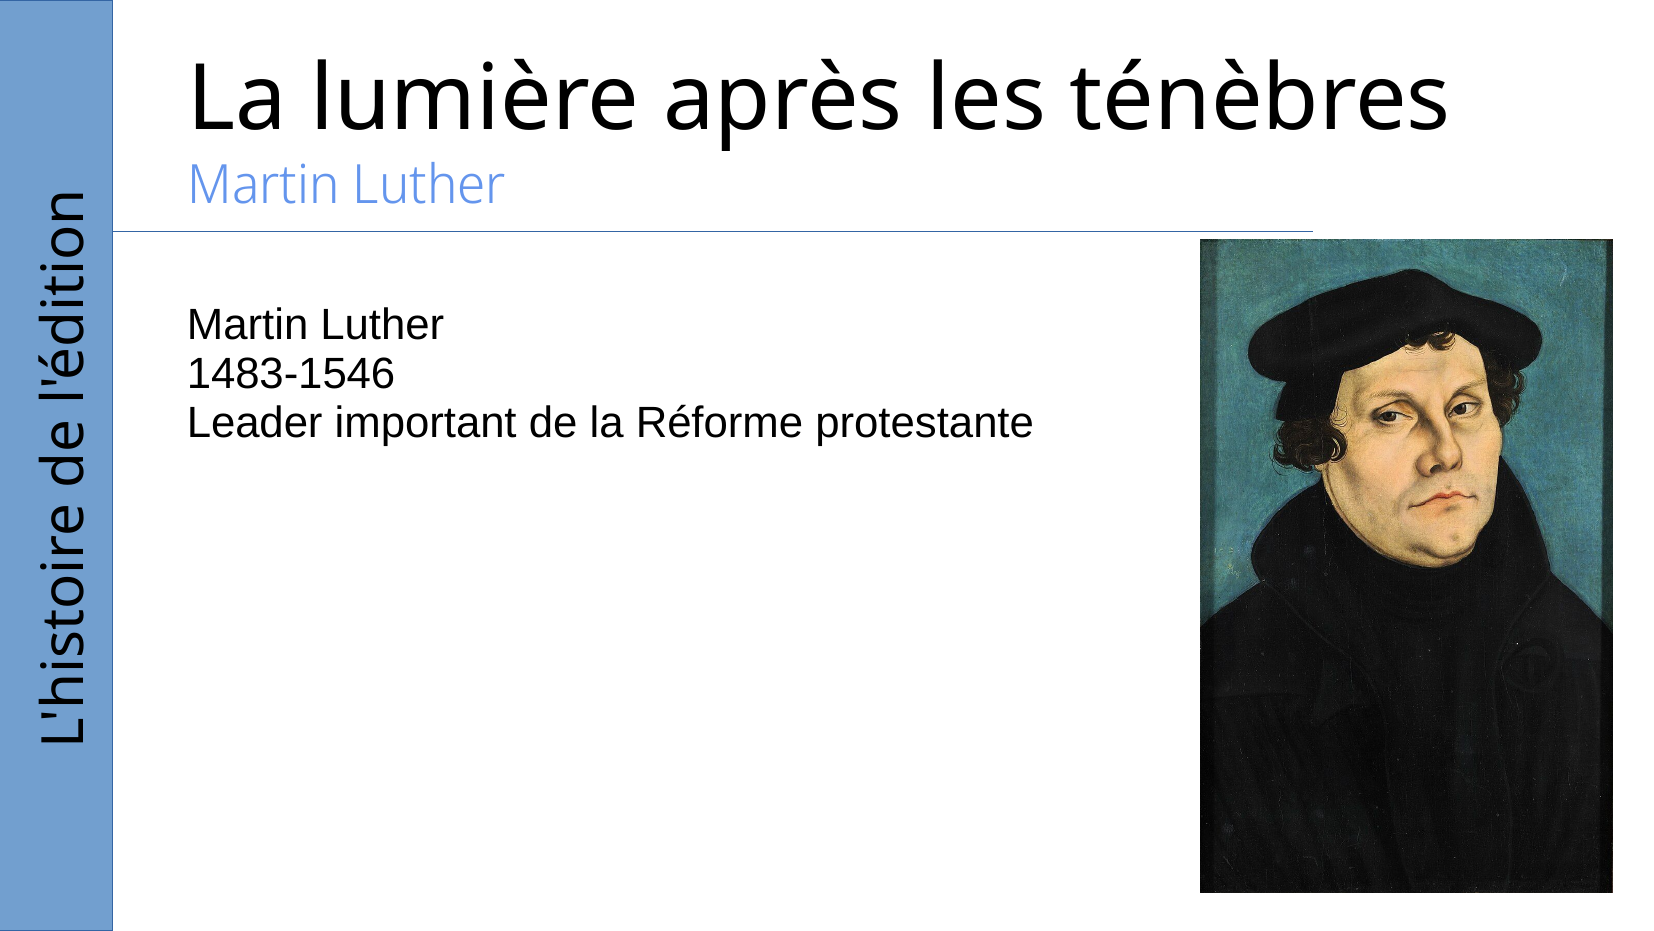

# La lumière après les ténèbres
Martin Luther
Martin Luther
1483-1546
Leader important de la Réforme protestante
L'histoire de l'édition